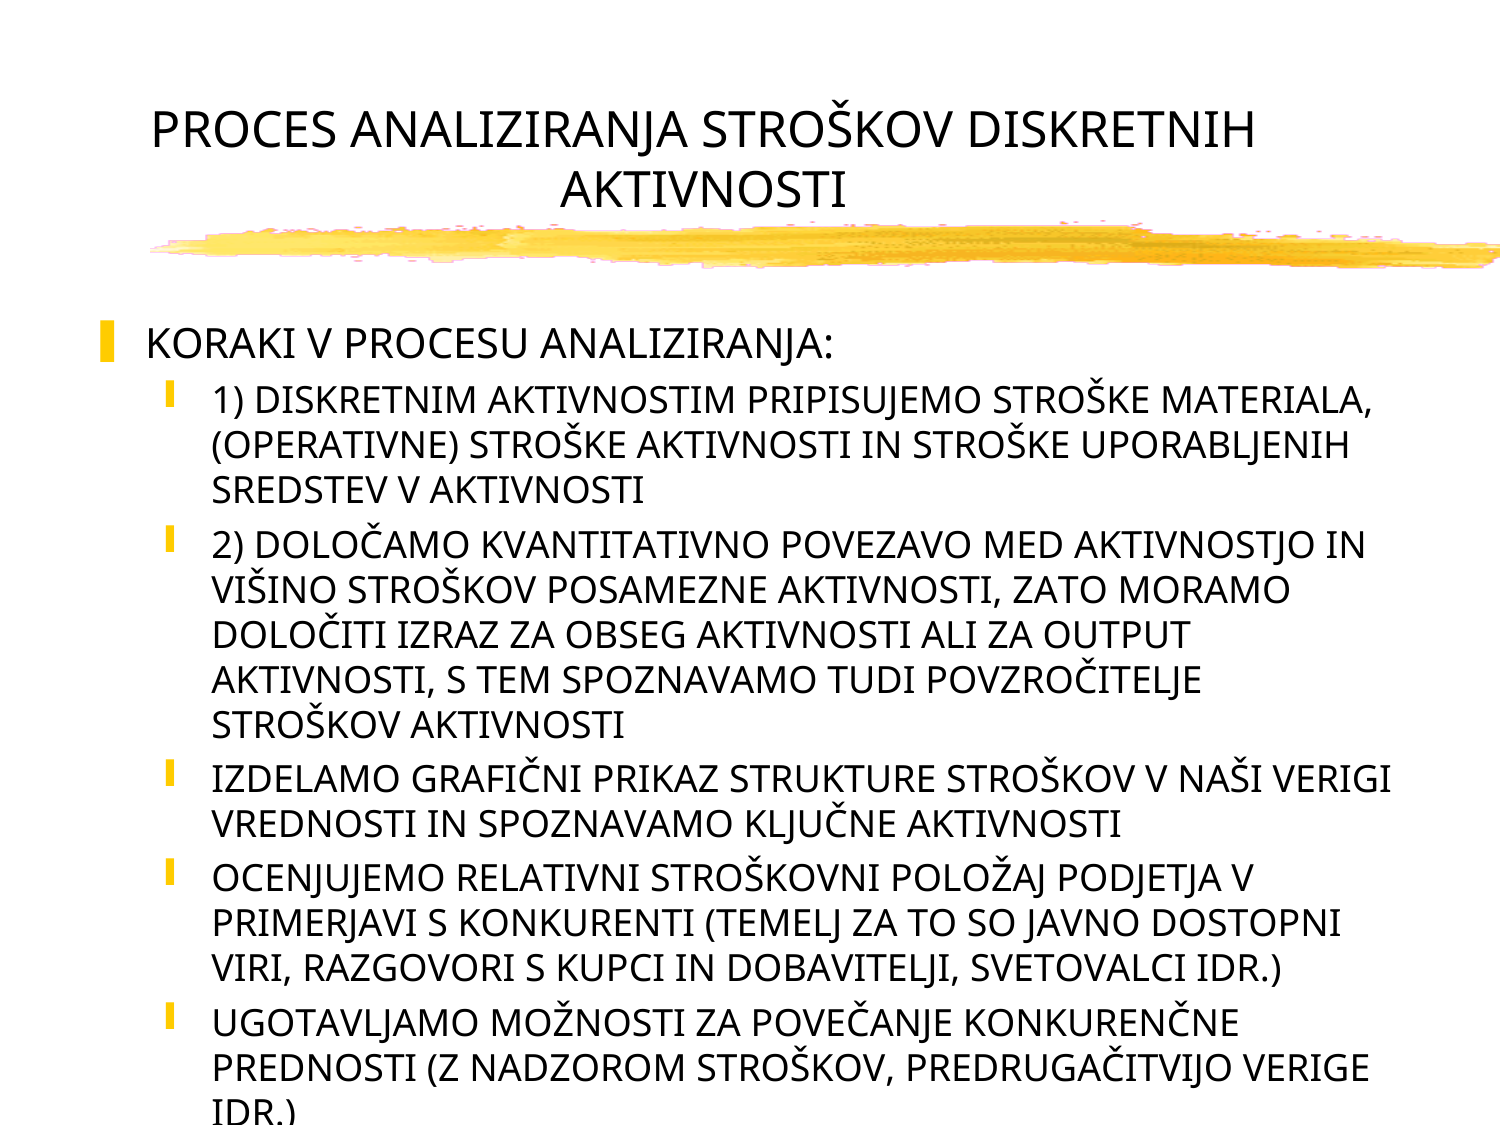

# PROCES ANALIZIRANJA STROŠKOV DISKRETNIH AKTIVNOSTI
KORAKI V PROCESU ANALIZIRANJA:
1) DISKRETNIM AKTIVNOSTIM PRIPISUJEMO STROŠKE MATERIALA, (OPERATIVNE) STROŠKE AKTIVNOSTI IN STROŠKE UPORABLJENIH SREDSTEV V AKTIVNOSTI
2) DOLOČAMO KVANTITATIVNO POVEZAVO MED AKTIVNOSTJO IN VIŠINO STROŠKOV POSAMEZNE AKTIVNOSTI, ZATO MORAMO DOLOČITI IZRAZ ZA OBSEG AKTIVNOSTI ALI ZA OUTPUT AKTIVNOSTI, S TEM SPOZNAVAMO TUDI POVZROČITELJE STROŠKOV AKTIVNOSTI
IZDELAMO GRAFIČNI PRIKAZ STRUKTURE STROŠKOV V NAŠI VERIGI VREDNOSTI IN SPOZNAVAMO KLJUČNE AKTIVNOSTI
OCENJUJEMO RELATIVNI STROŠKOVNI POLOŽAJ PODJETJA V PRIMERJAVI S KONKURENTI (TEMELJ ZA TO SO JAVNO DOSTOPNI VIRI, RAZGOVORI S KUPCI IN DOBAVITELJI, SVETOVALCI IDR.)
UGOTAVLJAMO MOŽNOSTI ZA POVEČANJE KONKURENČNE PREDNOSTI (Z NADZOROM STROŠKOV, PREDRUGAČITVIJO VERIGE IDR.)